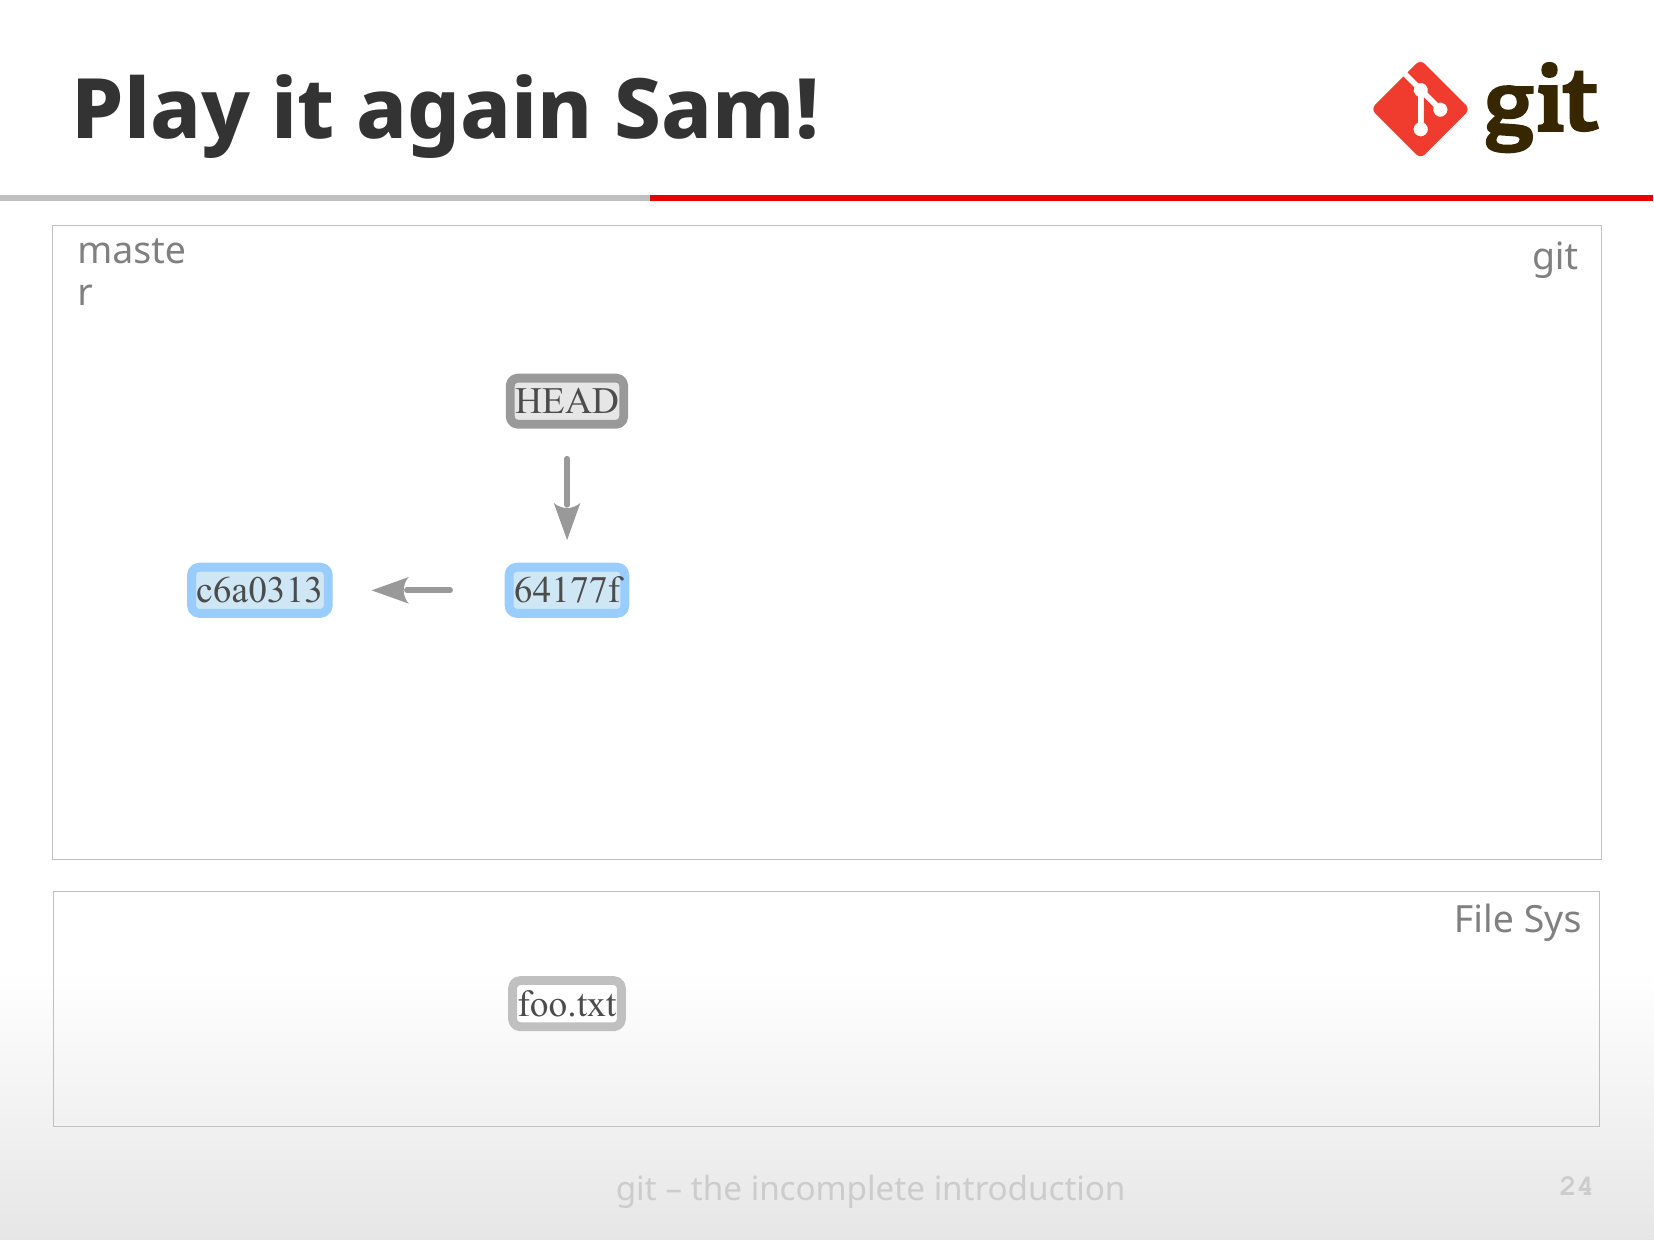

# Play it again Sam!
master
git
File Sys
HEAD
c6a0313
64177f
foo.txt
24